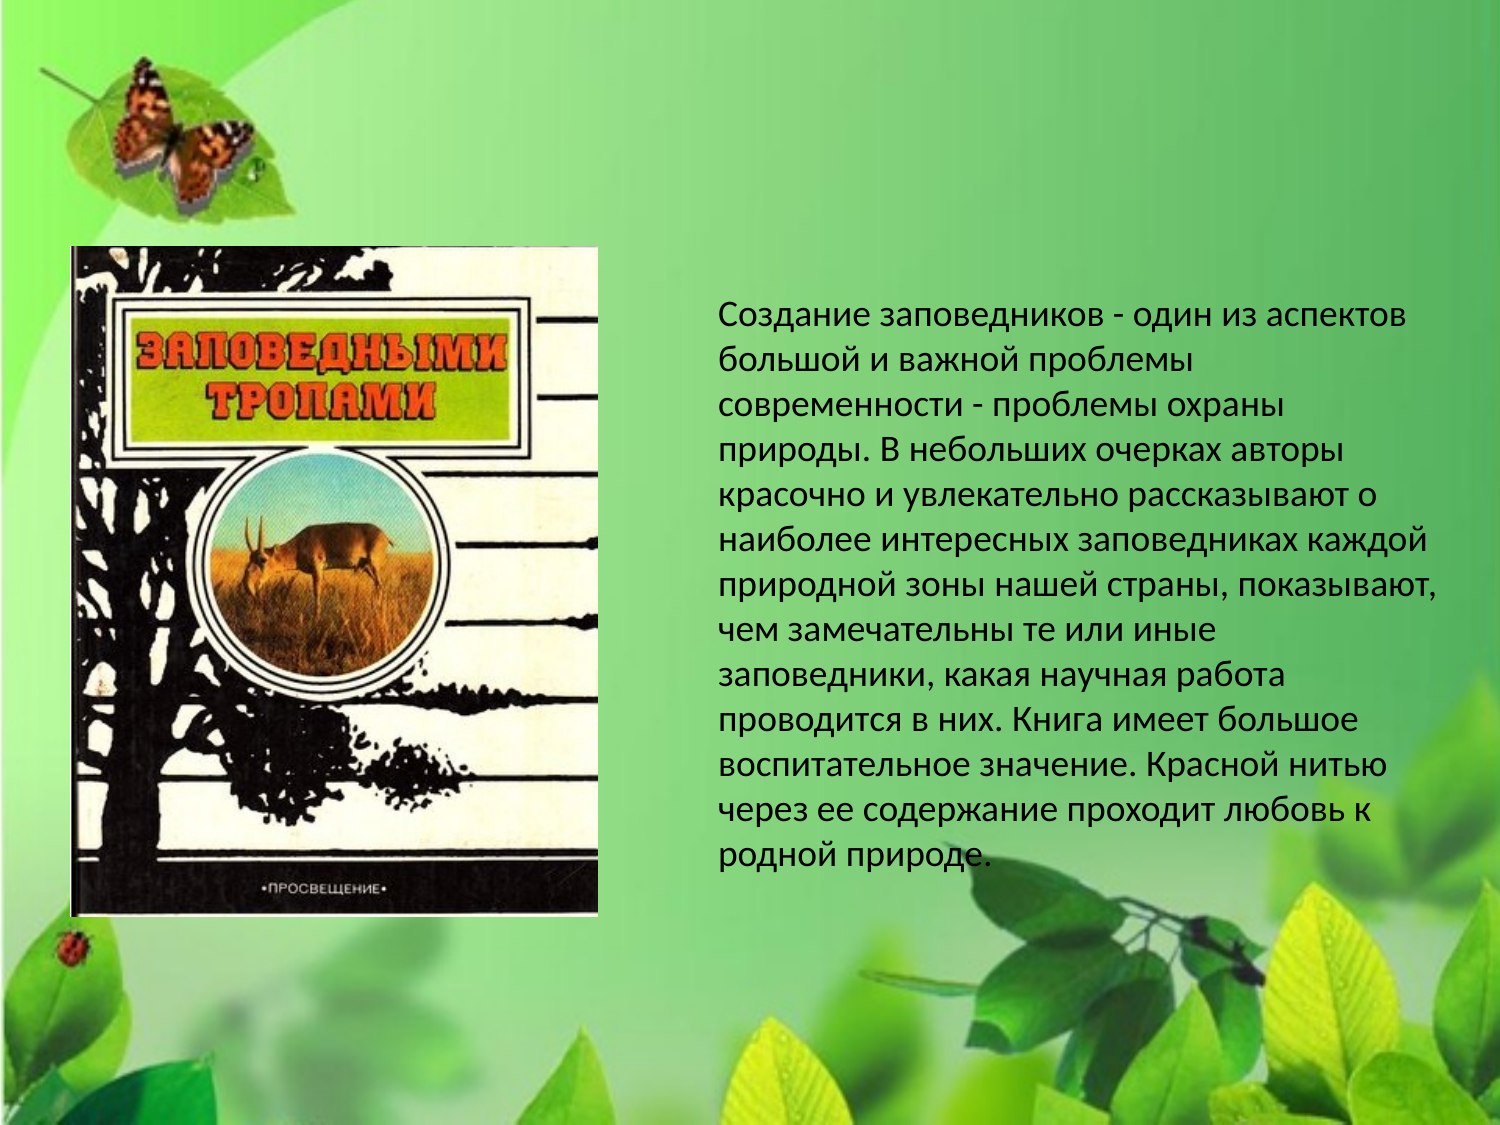

Создание заповедников - один из аспектов большой и важной проблемы современности - проблемы охраны природы. В небольших очерках авторы красочно и увлекательно рассказывают о наиболее интересных заповедниках каждой природной зоны нашей страны, показывают, чем замечательны те или иные заповедники, какая научная работа проводится в них. Книга имеет большое воспитательное значение. Красной нитью через ее содержание проходит любовь к родной природе.